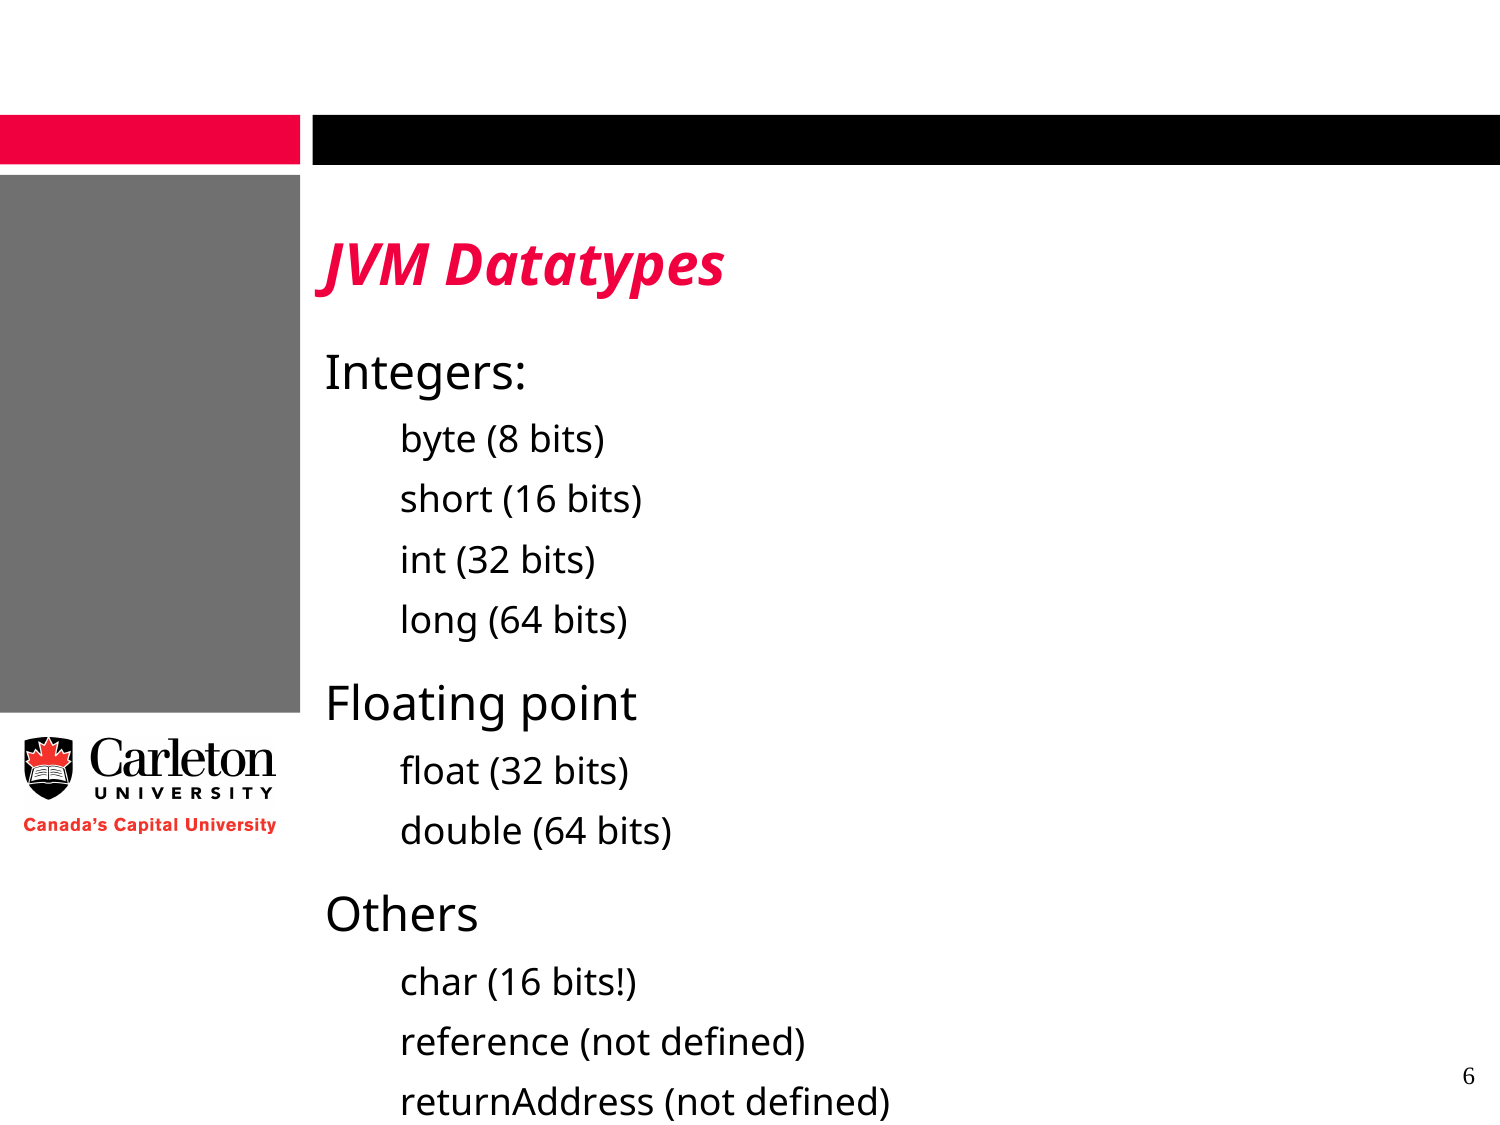

# JVM Datatypes
Integers:
byte (8 bits)
short (16 bits)
int (32 bits)
long (64 bits)
Floating point
float (32 bits)
double (64 bits)
Others
char (16 bits!)
reference (not defined)
returnAddress (not defined)
6